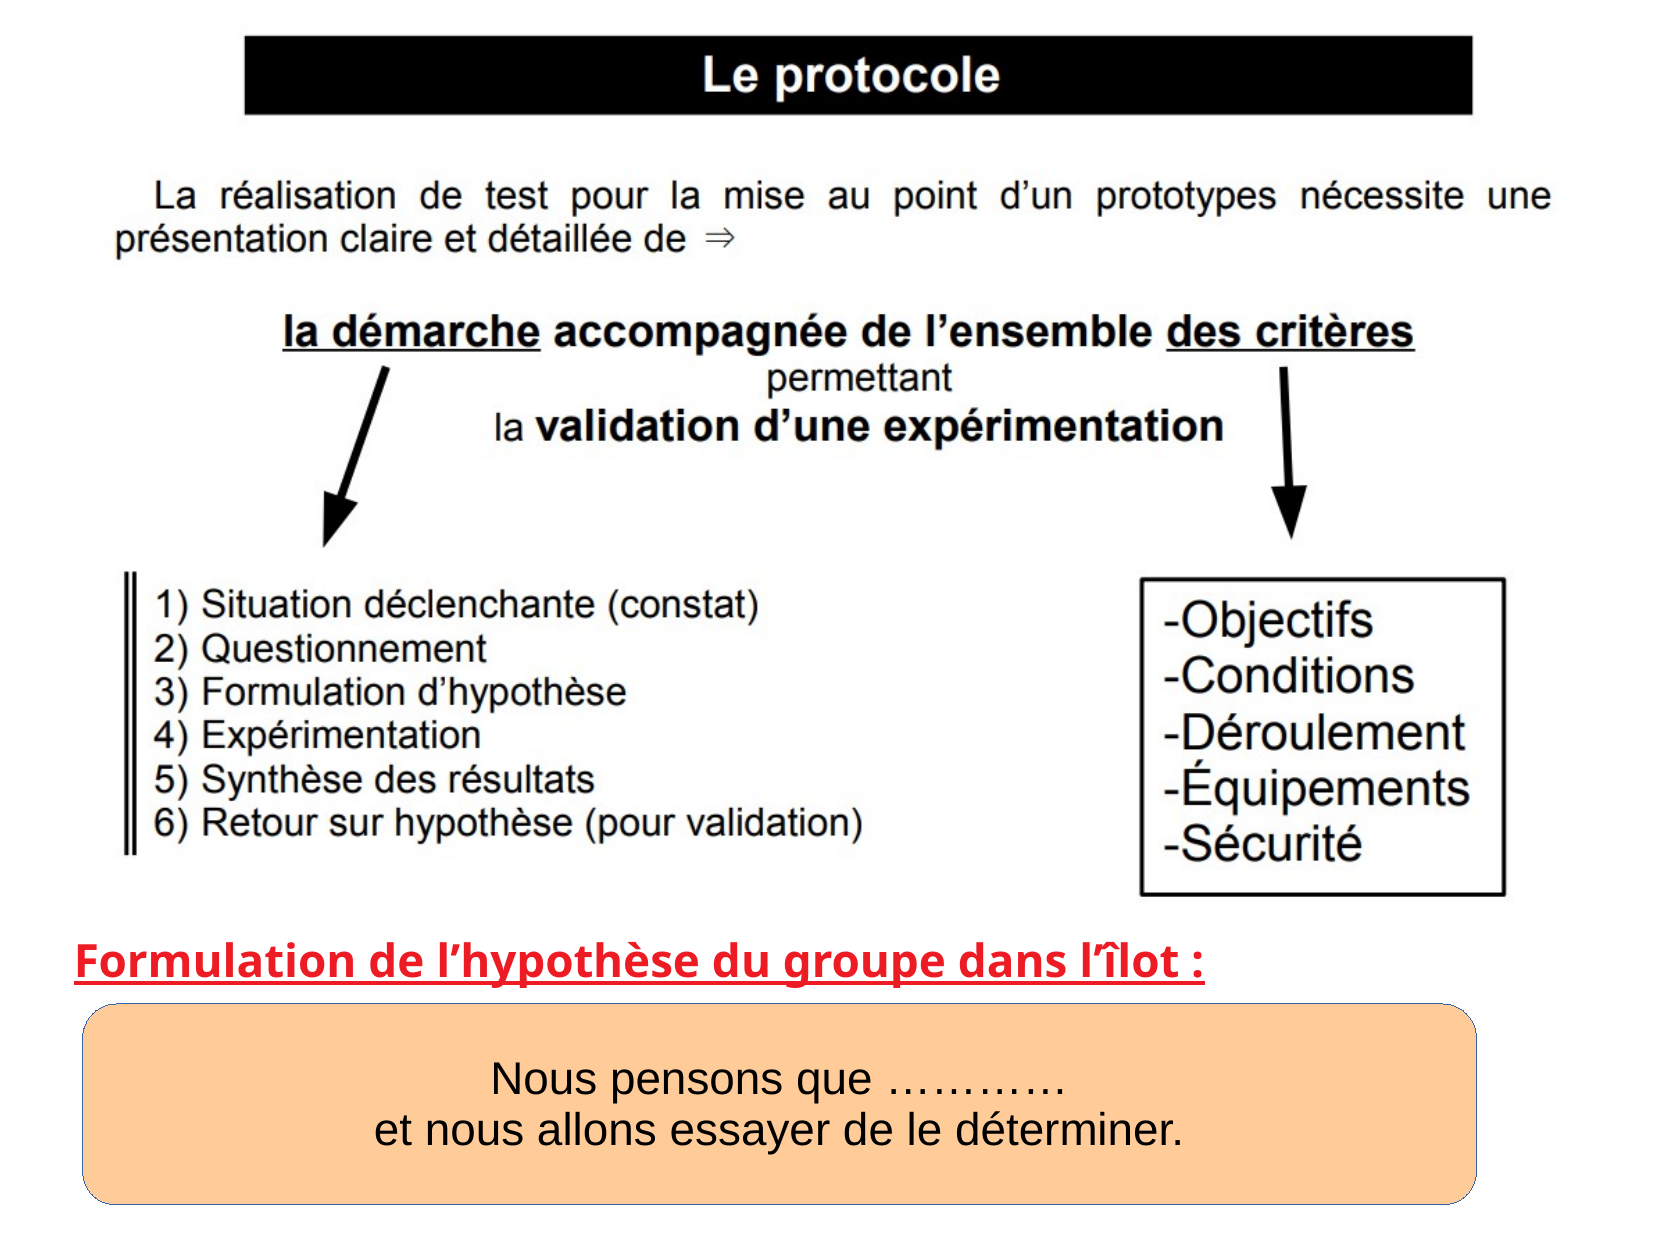

Formulation de l’hypothèse du groupe dans l’îlot :
Nous pensons que …………
et nous allons essayer de le déterminer.